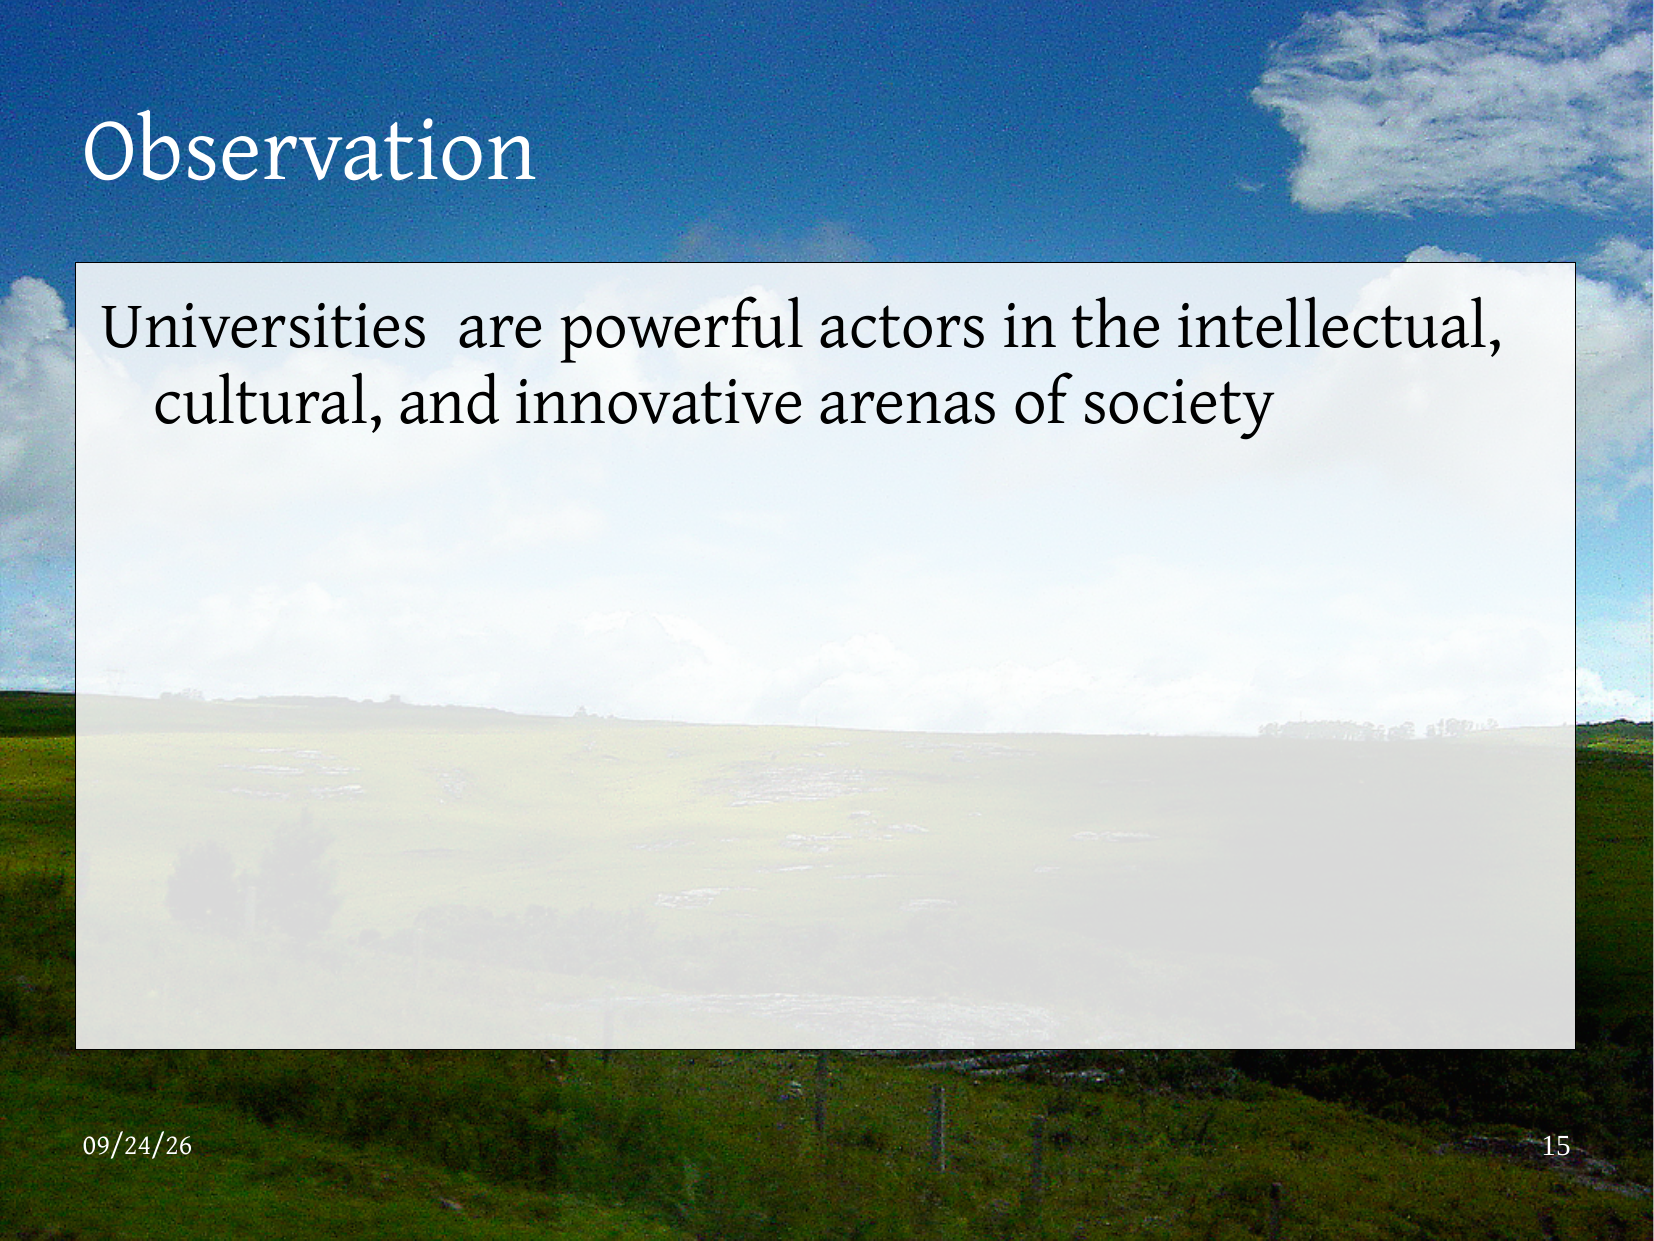

# Observation
Universities are powerful actors in the intellectual, cultural, and innovative arenas of society
15